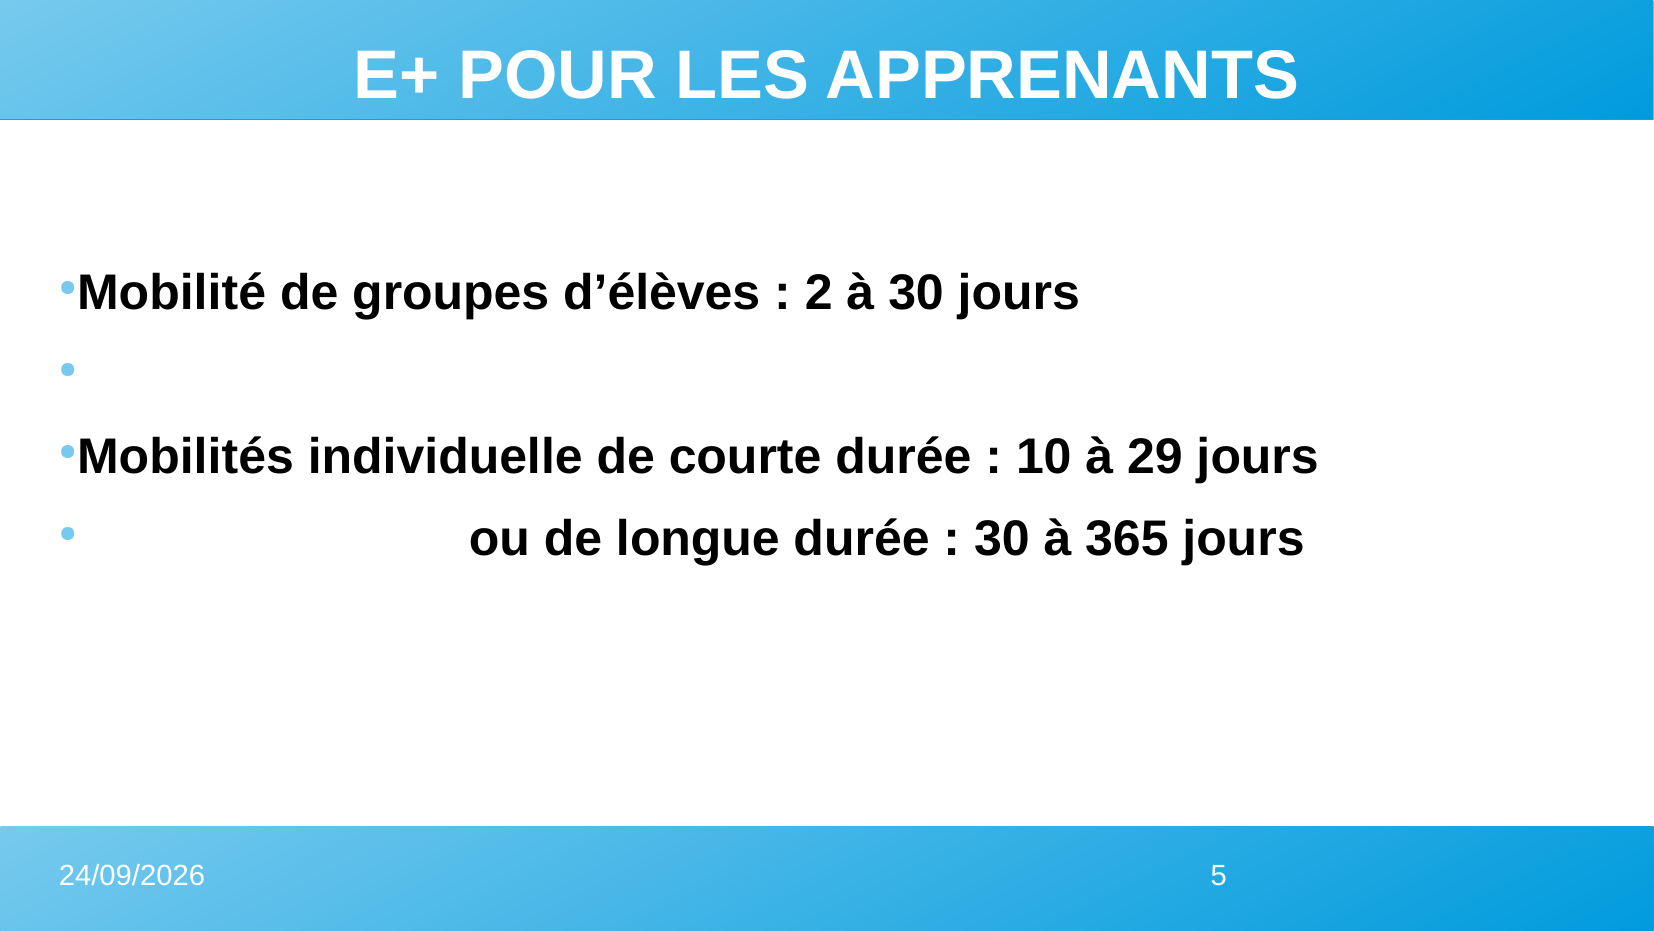

# E+ POUR LES APPRENANTS
Mobilité de groupes d’élèves : 2 à 30 jours
Mobilités individuelle de courte durée : 10 à 29 jours
 ou de longue durée : 30 à 365 jours